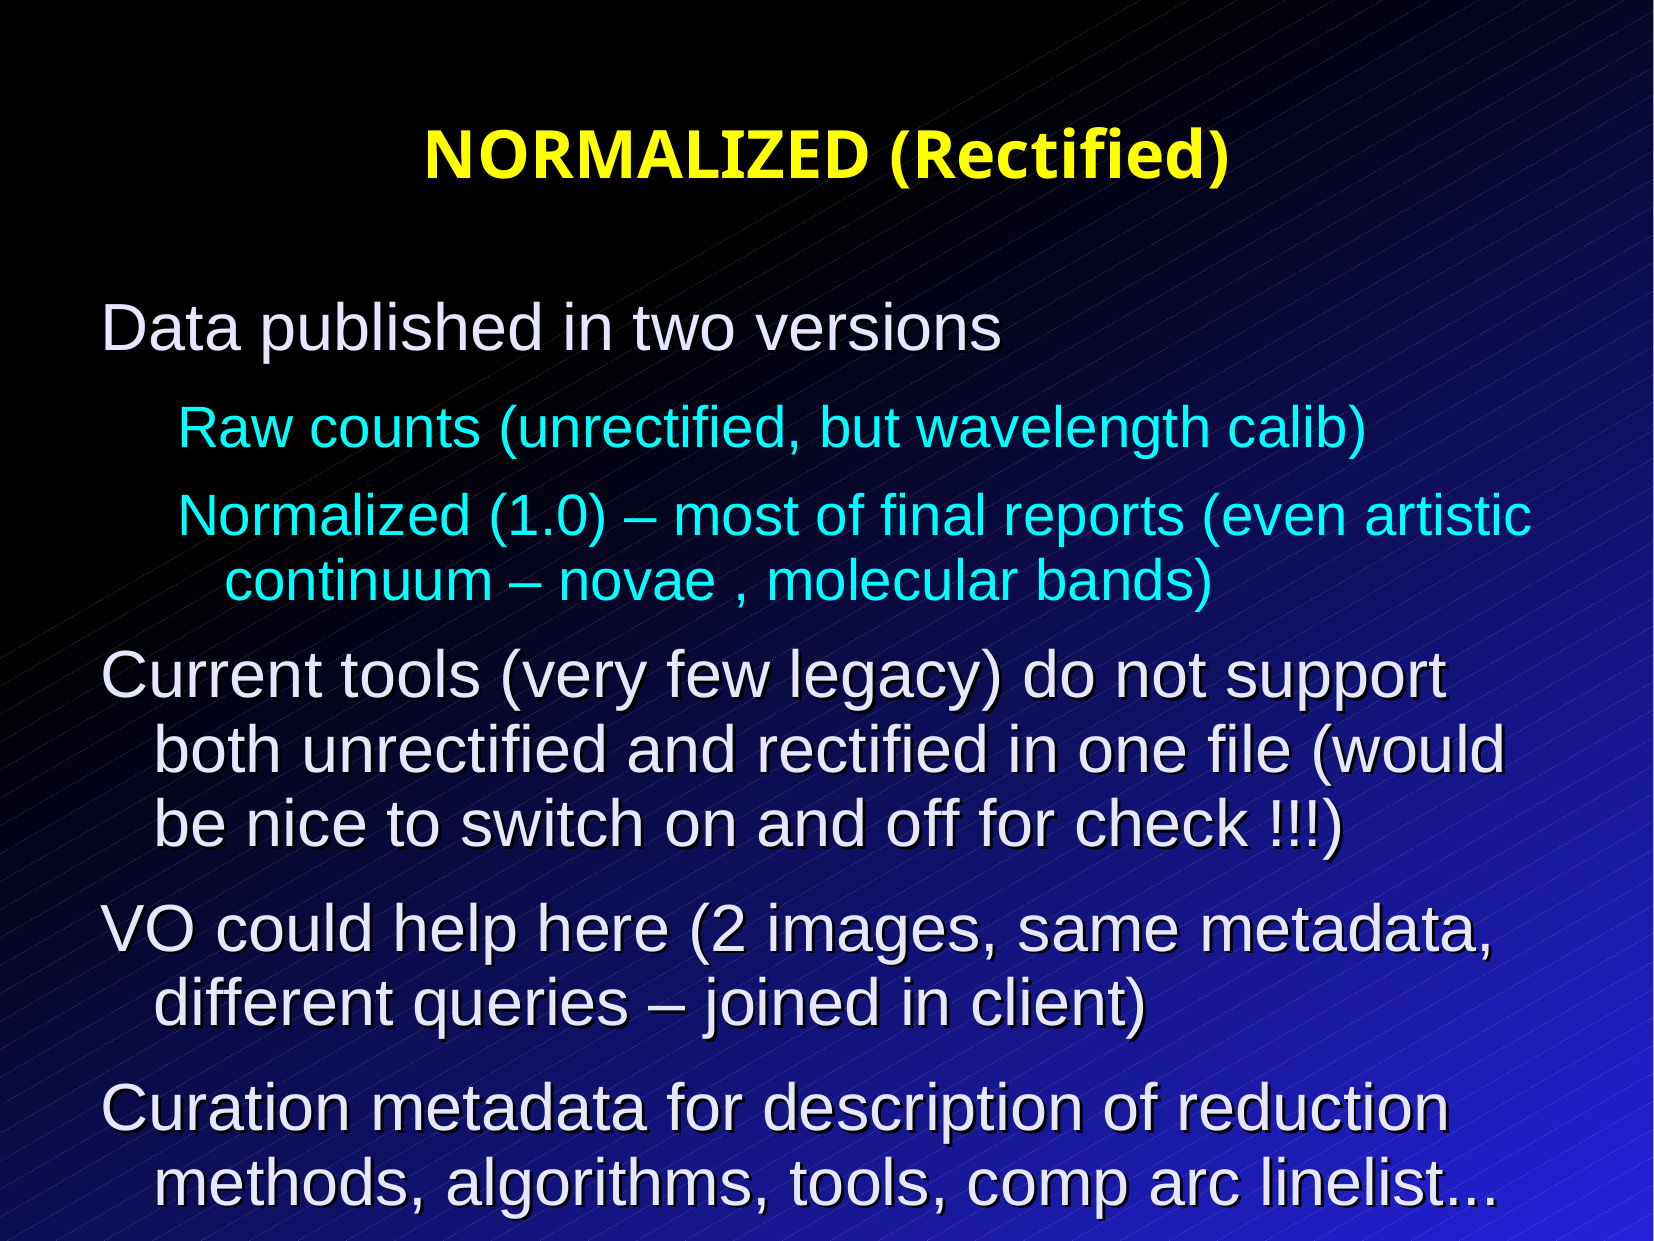

# NORMALIZED (Rectified)
Data published in two versions
Raw counts (unrectified, but wavelength calib)
Normalized (1.0) – most of final reports (even artistic continuum – novae , molecular bands)
Current tools (very few legacy) do not support both unrectified and rectified in one file (would be nice to switch on and off for check !!!)
VO could help here (2 images, same metadata, different queries – joined in client)
Curation metadata for description of reduction methods, algorithms, tools, comp arc linelist...